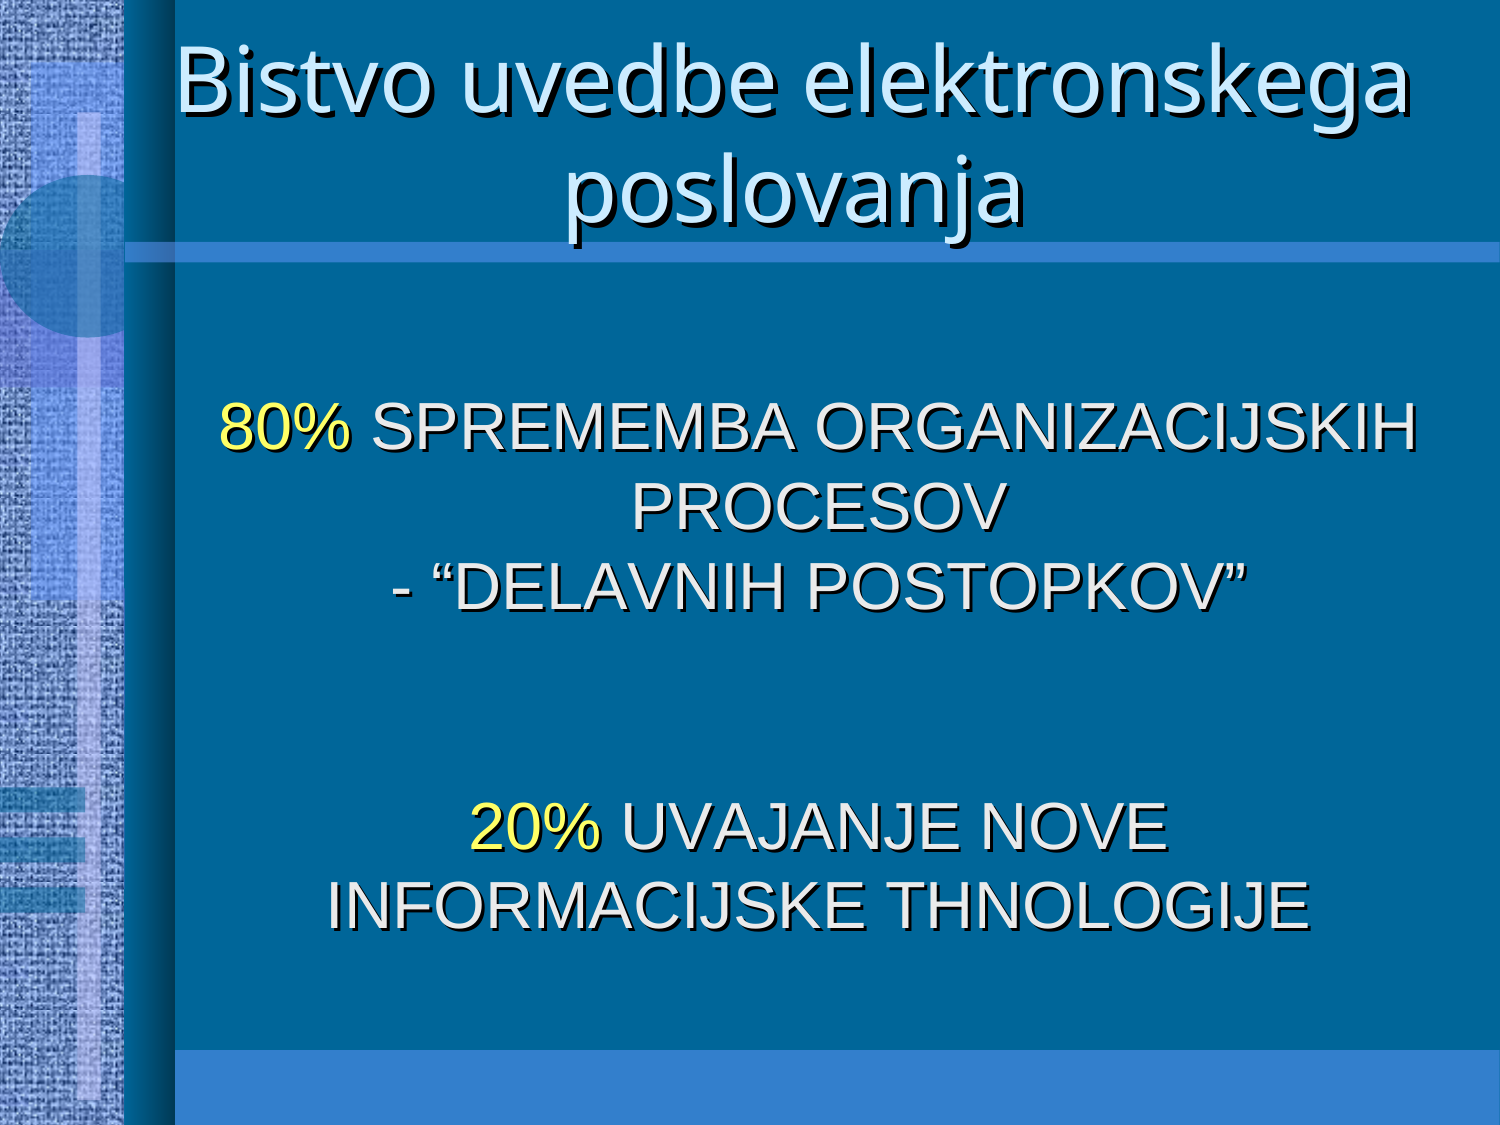

# Bistvo uvedbe elektronskega poslovanja
80% SPREMEMBA ORGANIZACIJSKIH
PROCESOV
- “DELAVNIH POSTOPKOV”
20% UVAJANJE NOVE
INFORMACIJSKE THNOLOGIJE